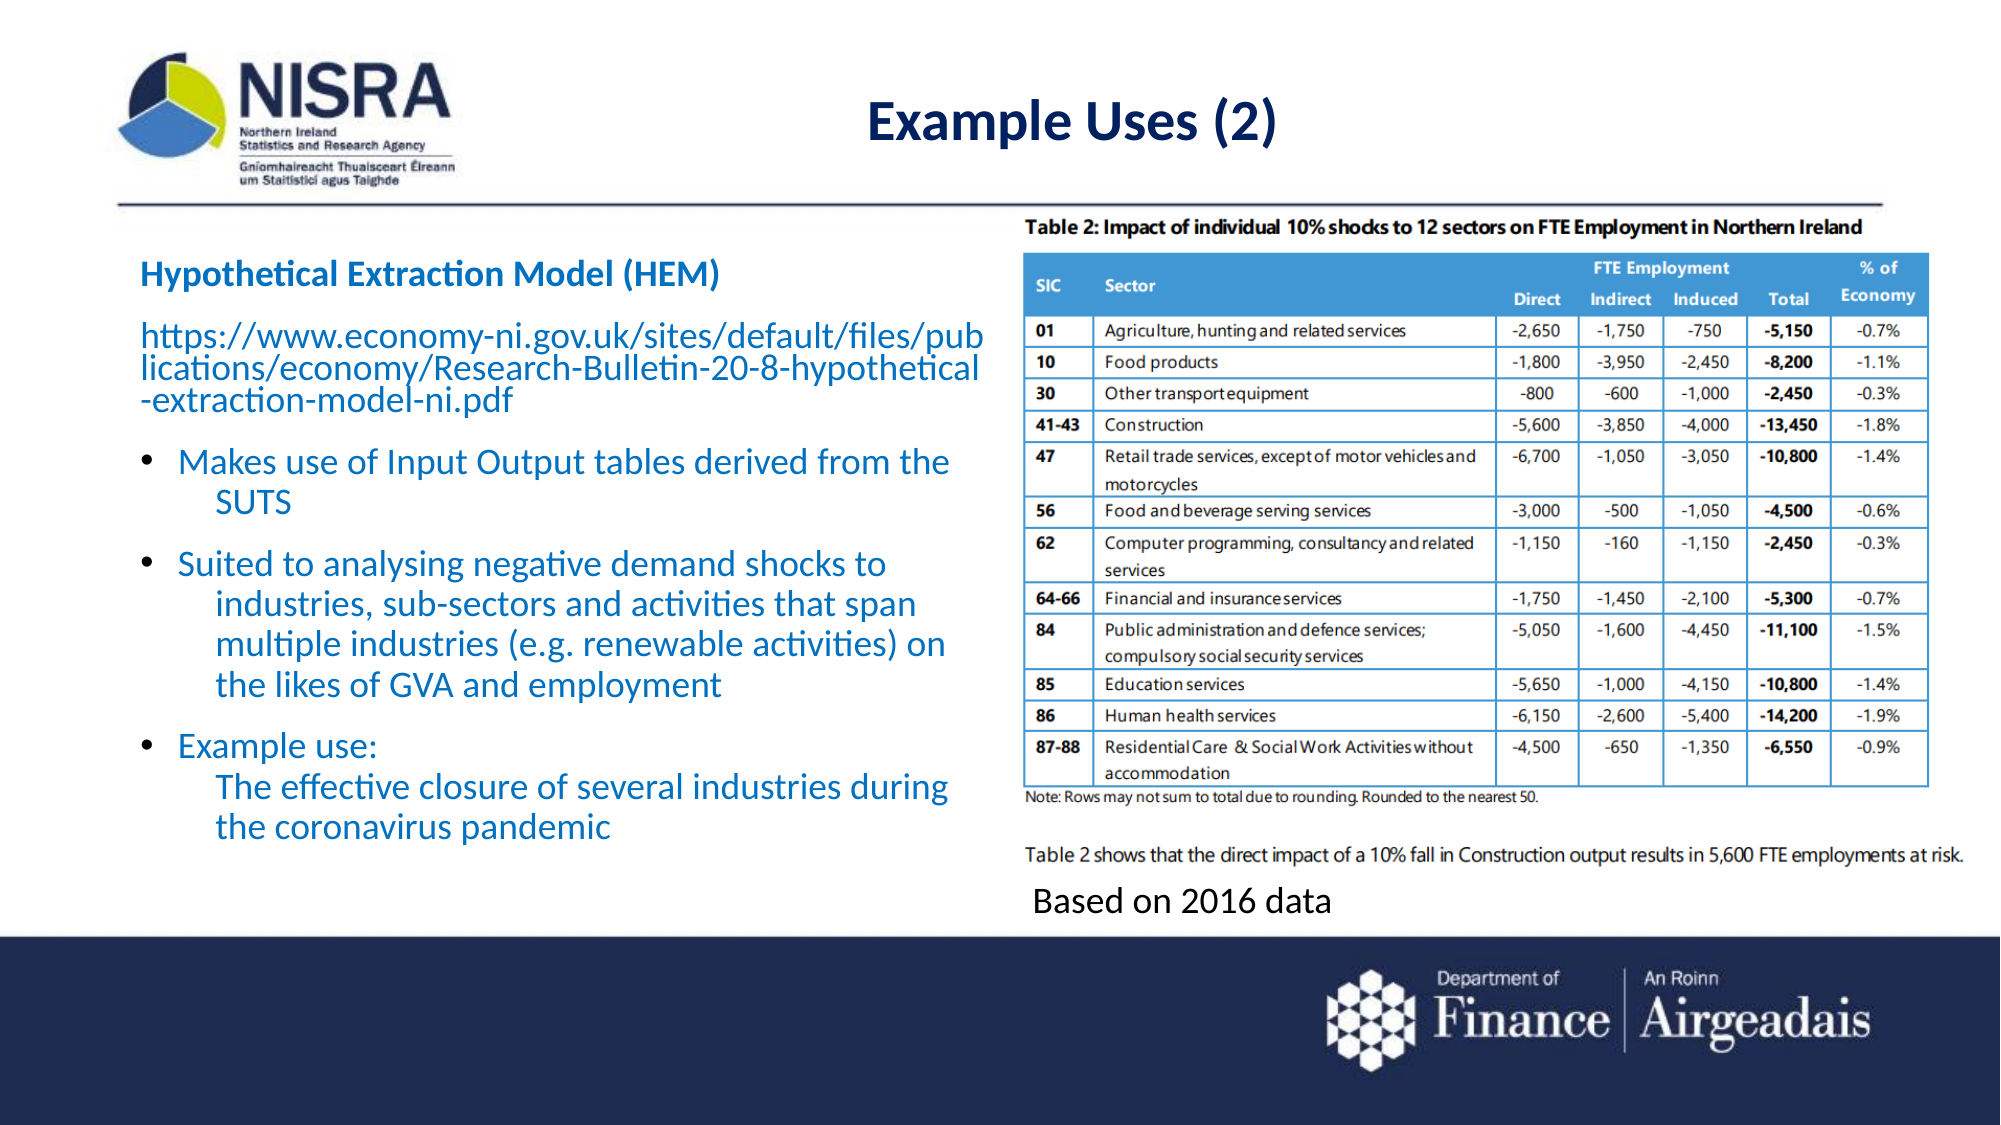

Example Uses (2)
# Hypothetical Extraction Model (HEM)
https://www.economy-ni.gov.uk/sites/default/files/publications/economy/Research-Bulletin-20-8-hypothetical-extraction-model-ni.pdf
Makes use of Input Output tables derived from the SUTS
Suited to analysing negative demand shocks to industries, sub-sectors and activities that span multiple industries (e.g. renewable activities) on the likes of GVA and employment
Example use:
The effective closure of several industries during the coronavirus pandemic
Based on 2016 data